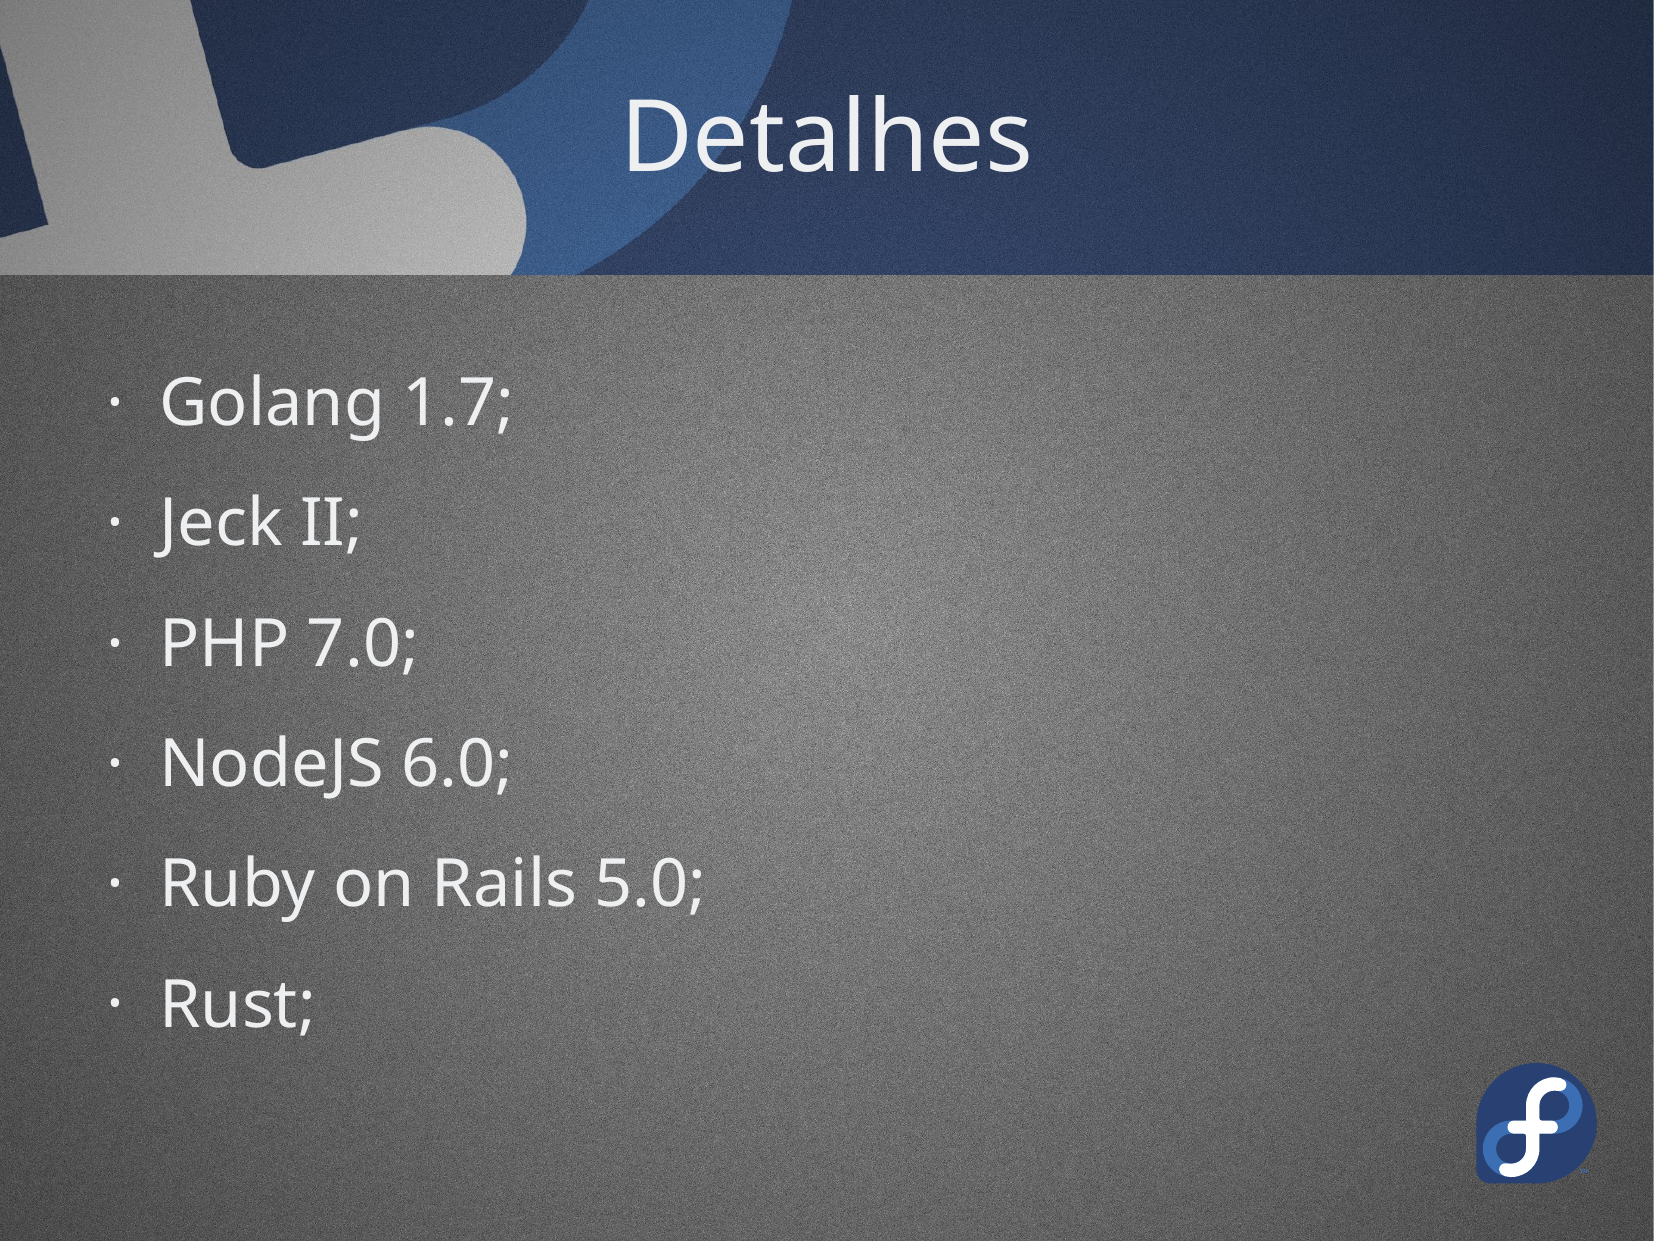

# Detalhes
Golang 1.7;
Jeck II;
PHP 7.0;
NodeJS 6.0;
Ruby on Rails 5.0;
Rust;